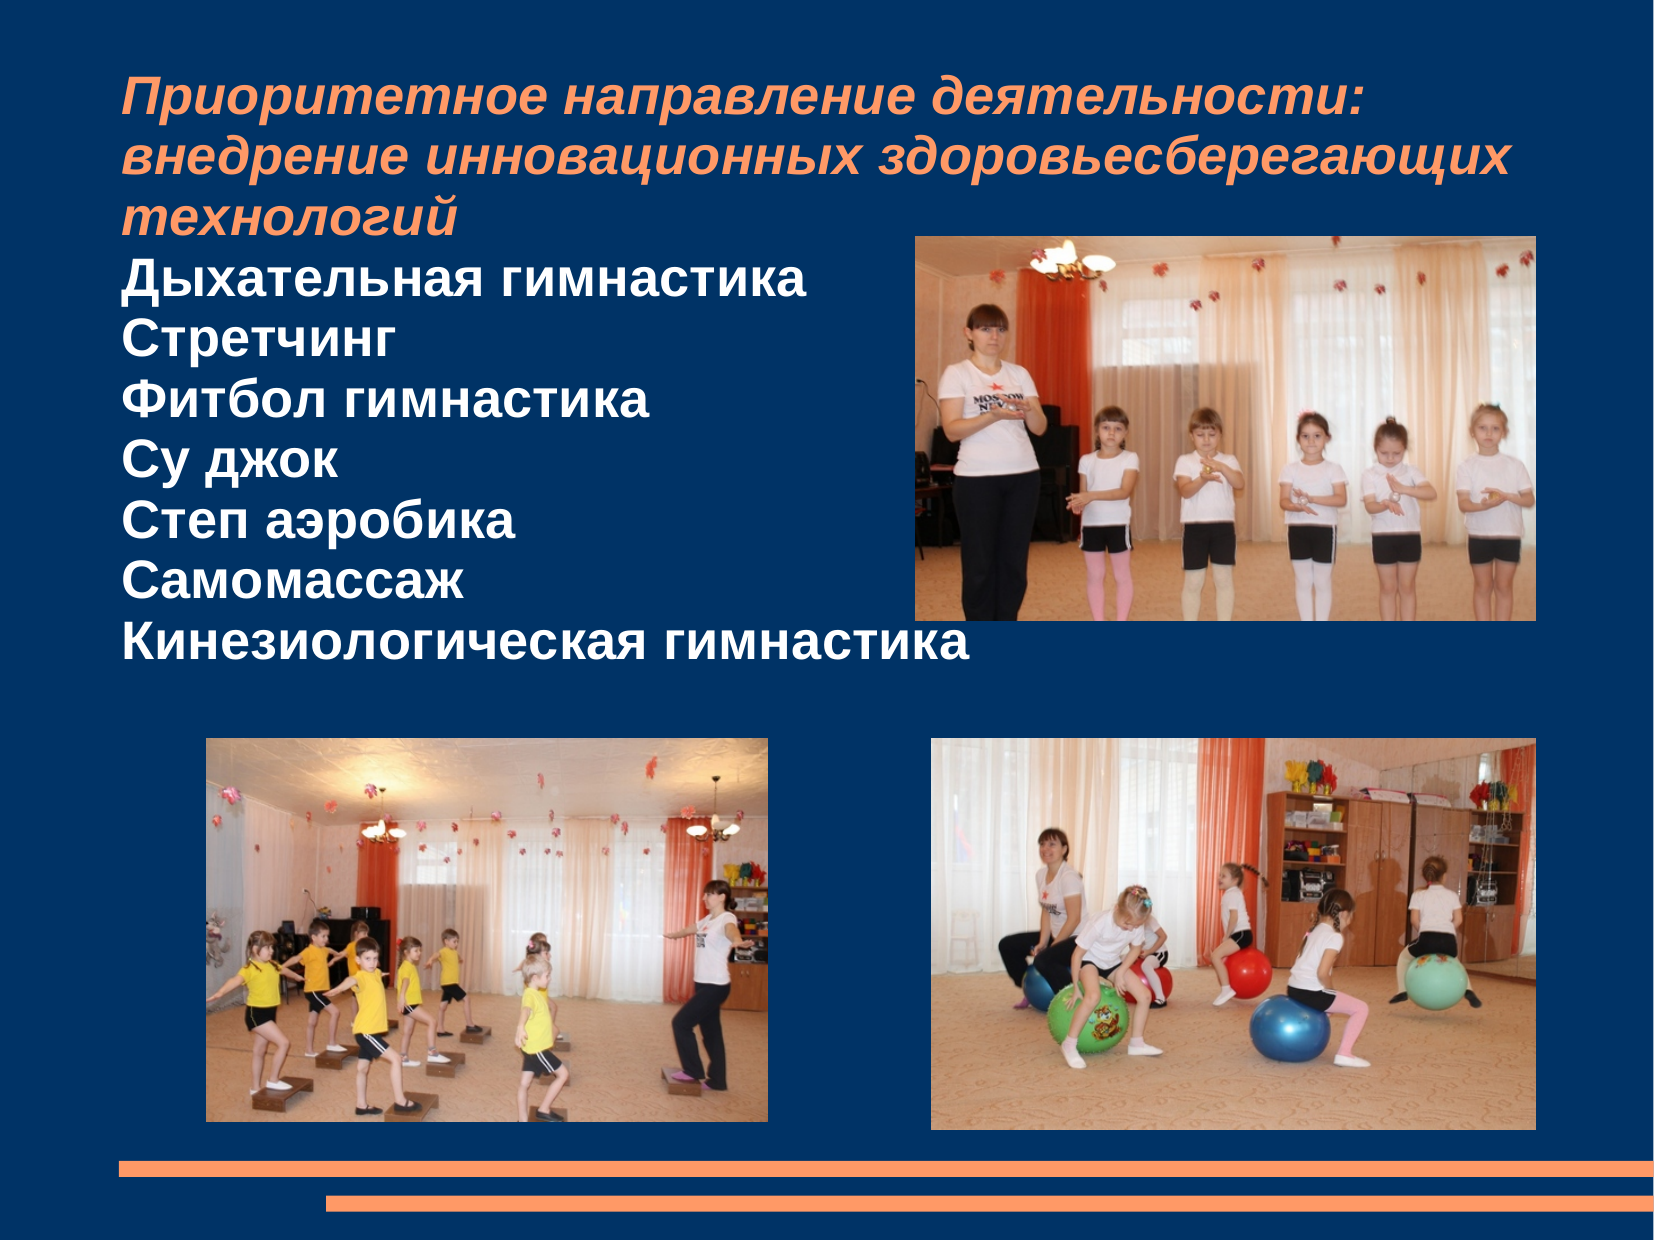

# Приоритетное направление деятельности: внедрение инновационных здоровьесберегающих технологий Дыхательная гимнастика Стретчинг Фитбол гимнастика Су джок Степ аэробика Самомассаж Кинезиологическая гимнастика